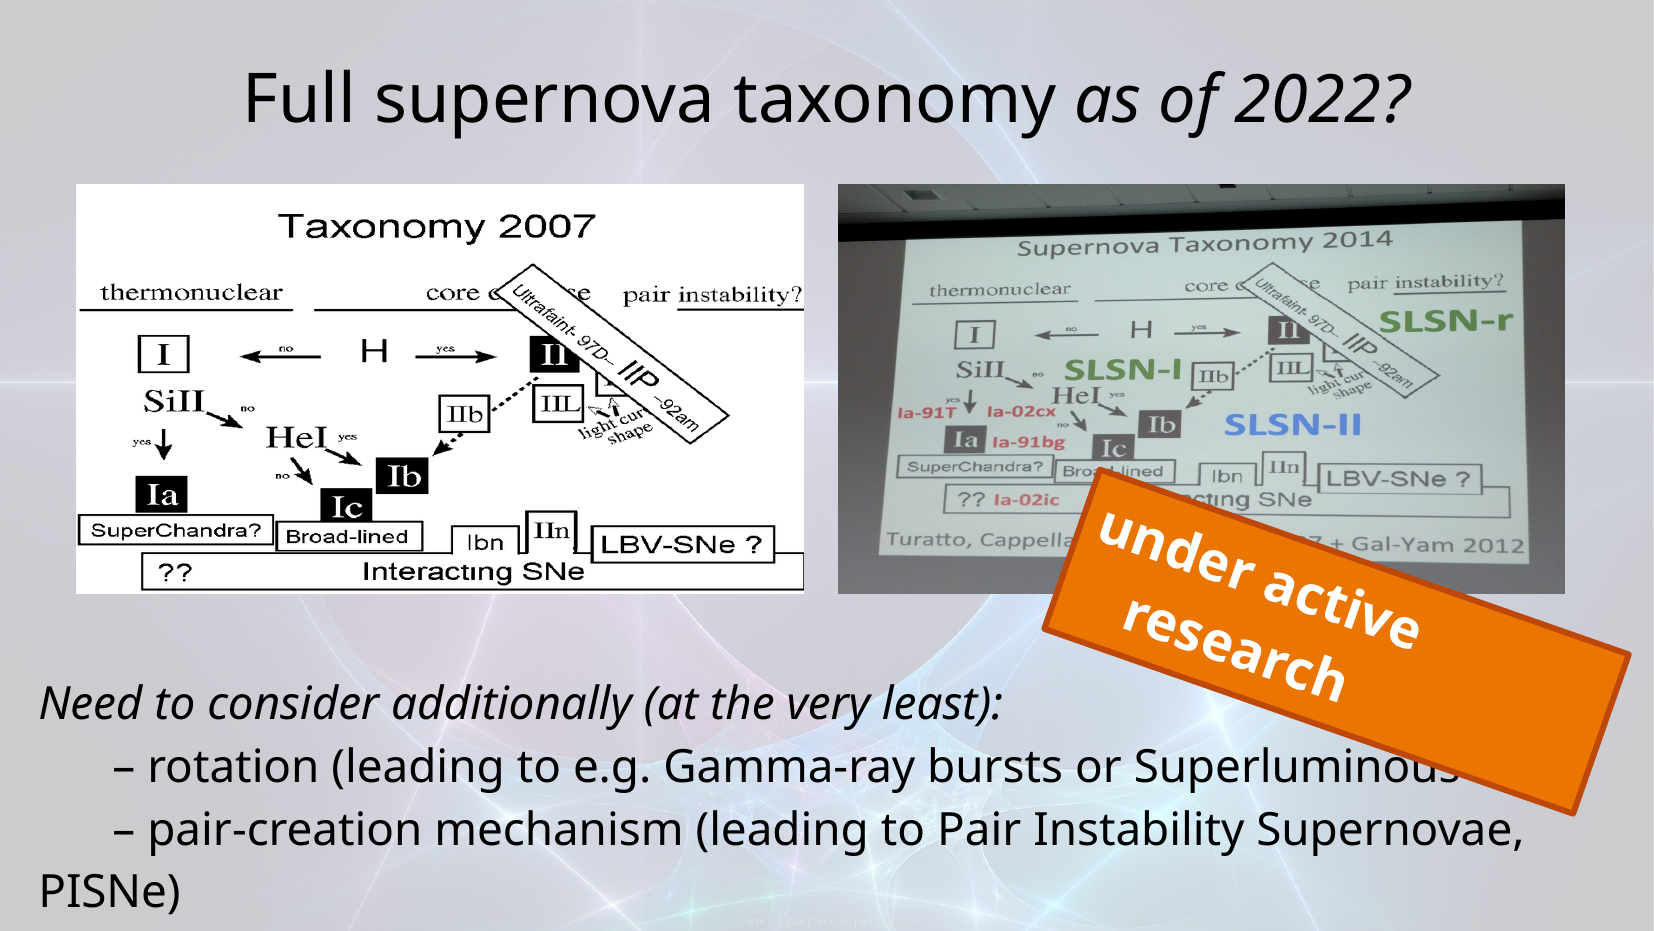

# Full supernova taxonomy as of 2022?
under active research
Need to consider additionally (at the very least):
	– rotation (leading to e.g. Gamma-ray bursts or Superluminous SNe)
	– pair-creation mechanism (leading to Pair Instability Supernovae, PISNe)
	– binarity (leading to, basically, anything we want 😛 but also to GWs 😉)